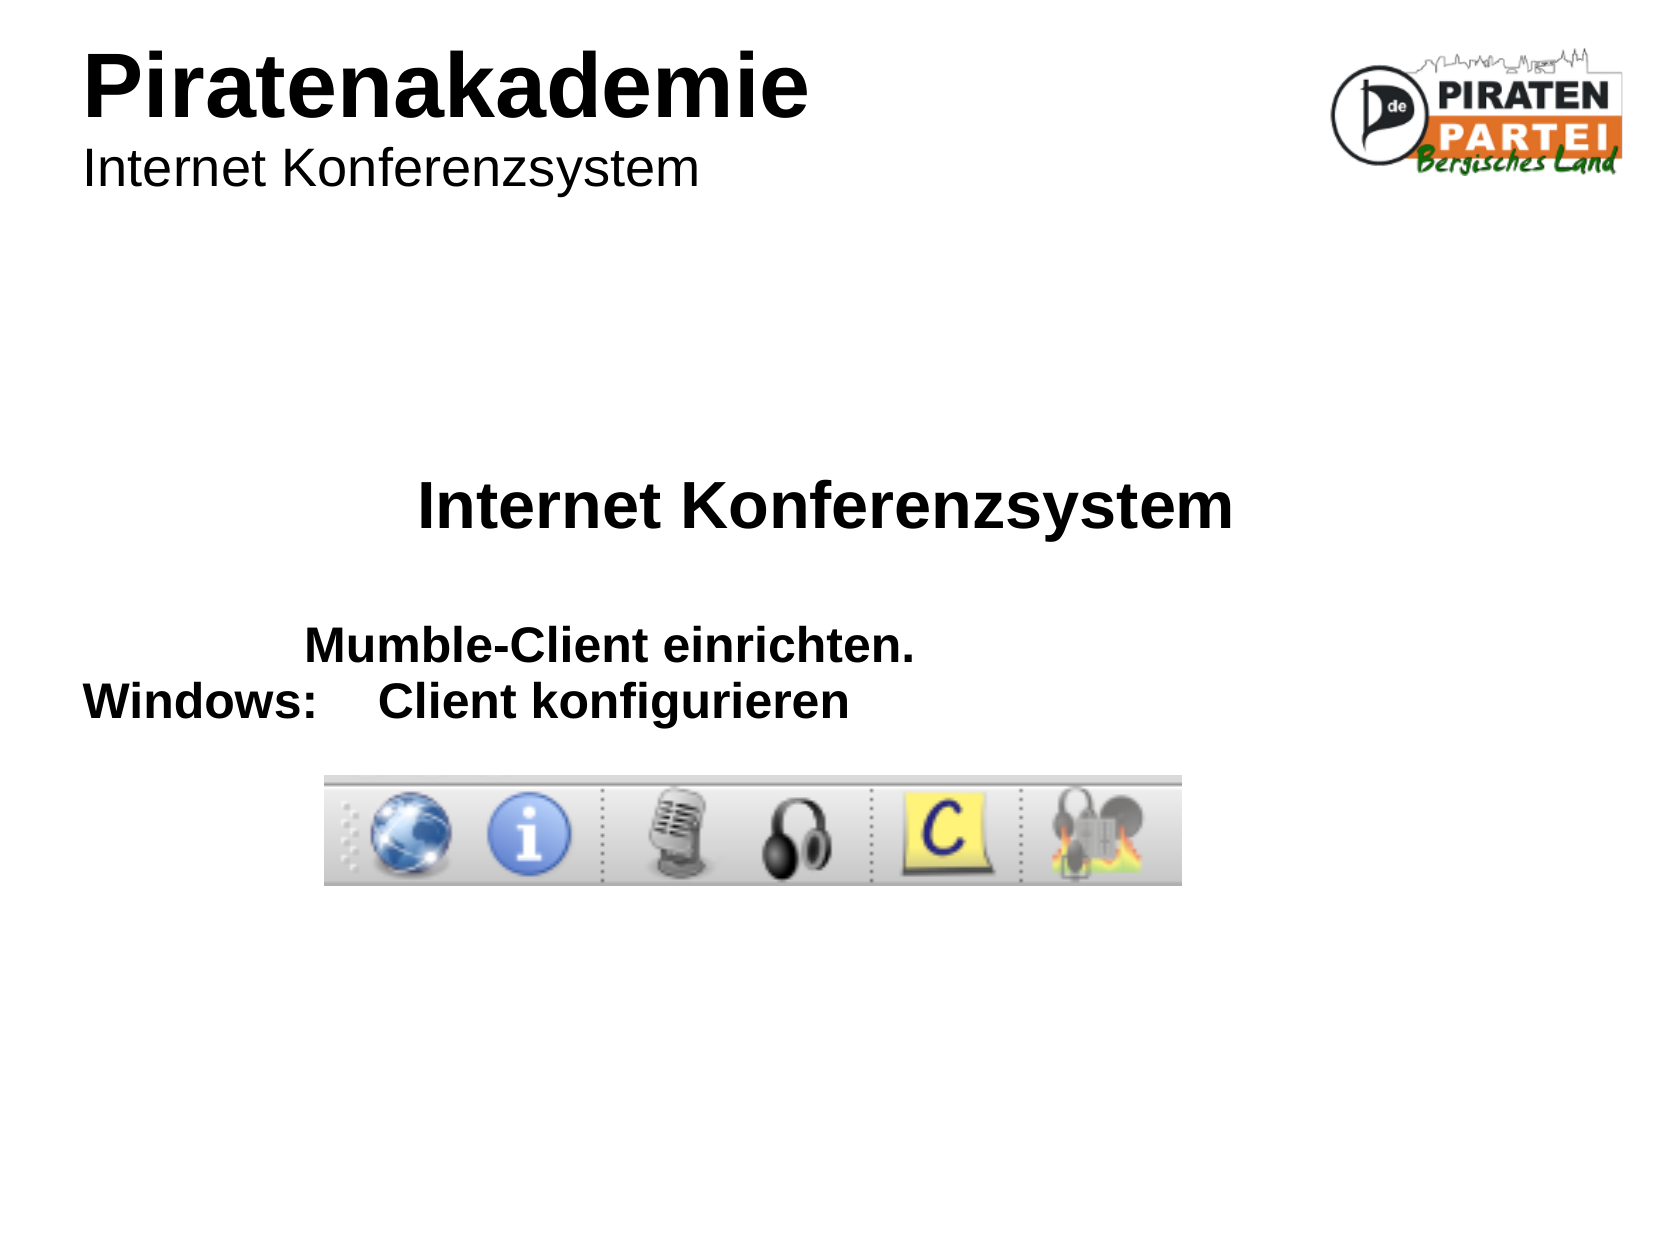

# Piratenakademie Internet Konferenzsystem
Internet Konferenzsystem
			Mumble-Client einrichten.
Windows: 	Client konfigurieren